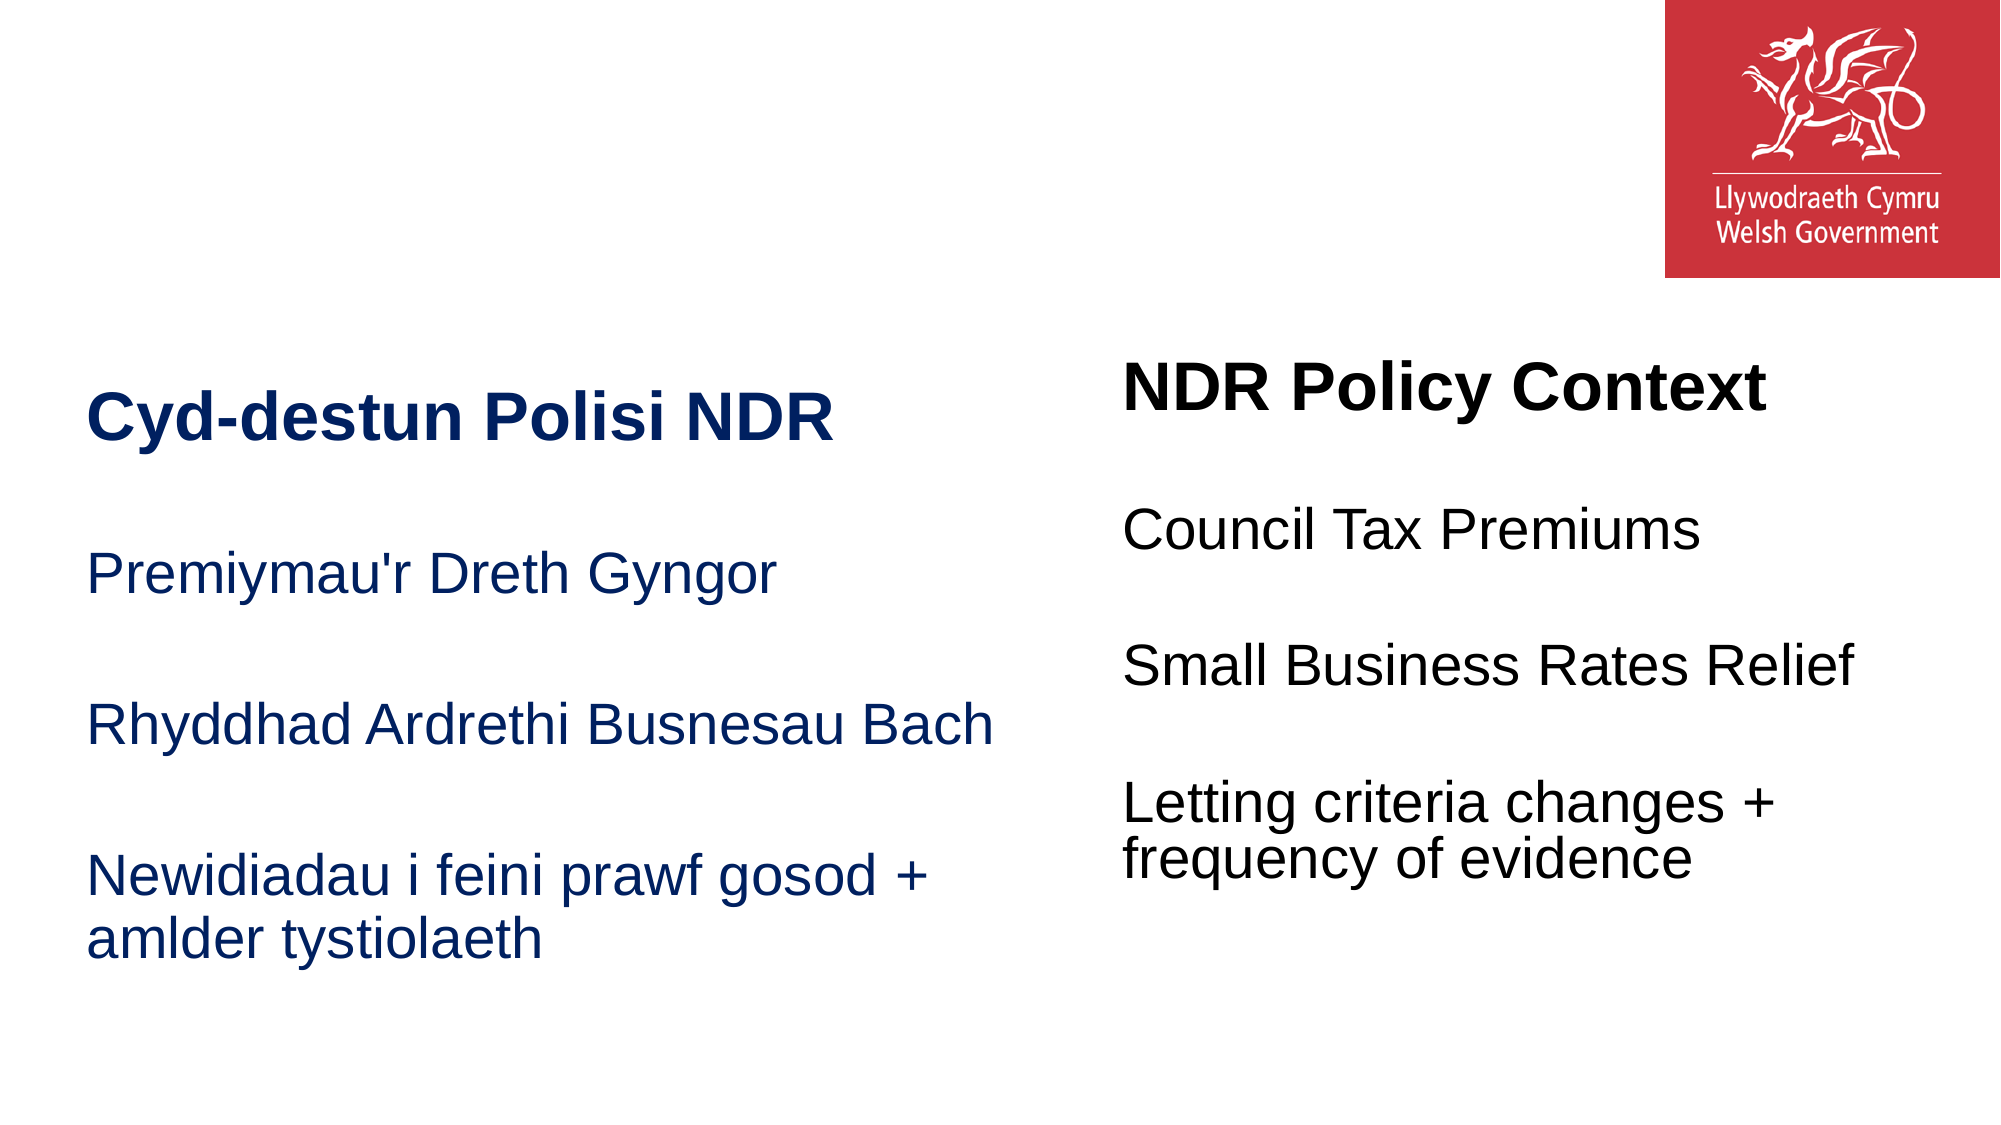

NDR Policy Context
Council Tax Premiums
Small Business Rates Relief
Letting criteria changes + frequency of evidence
Cyd-destun Polisi NDR
Premiymau'r Dreth Gyngor
Rhyddhad Ardrethi Busnesau Bach
Newidiadau i feini prawf gosod + amlder tystiolaeth